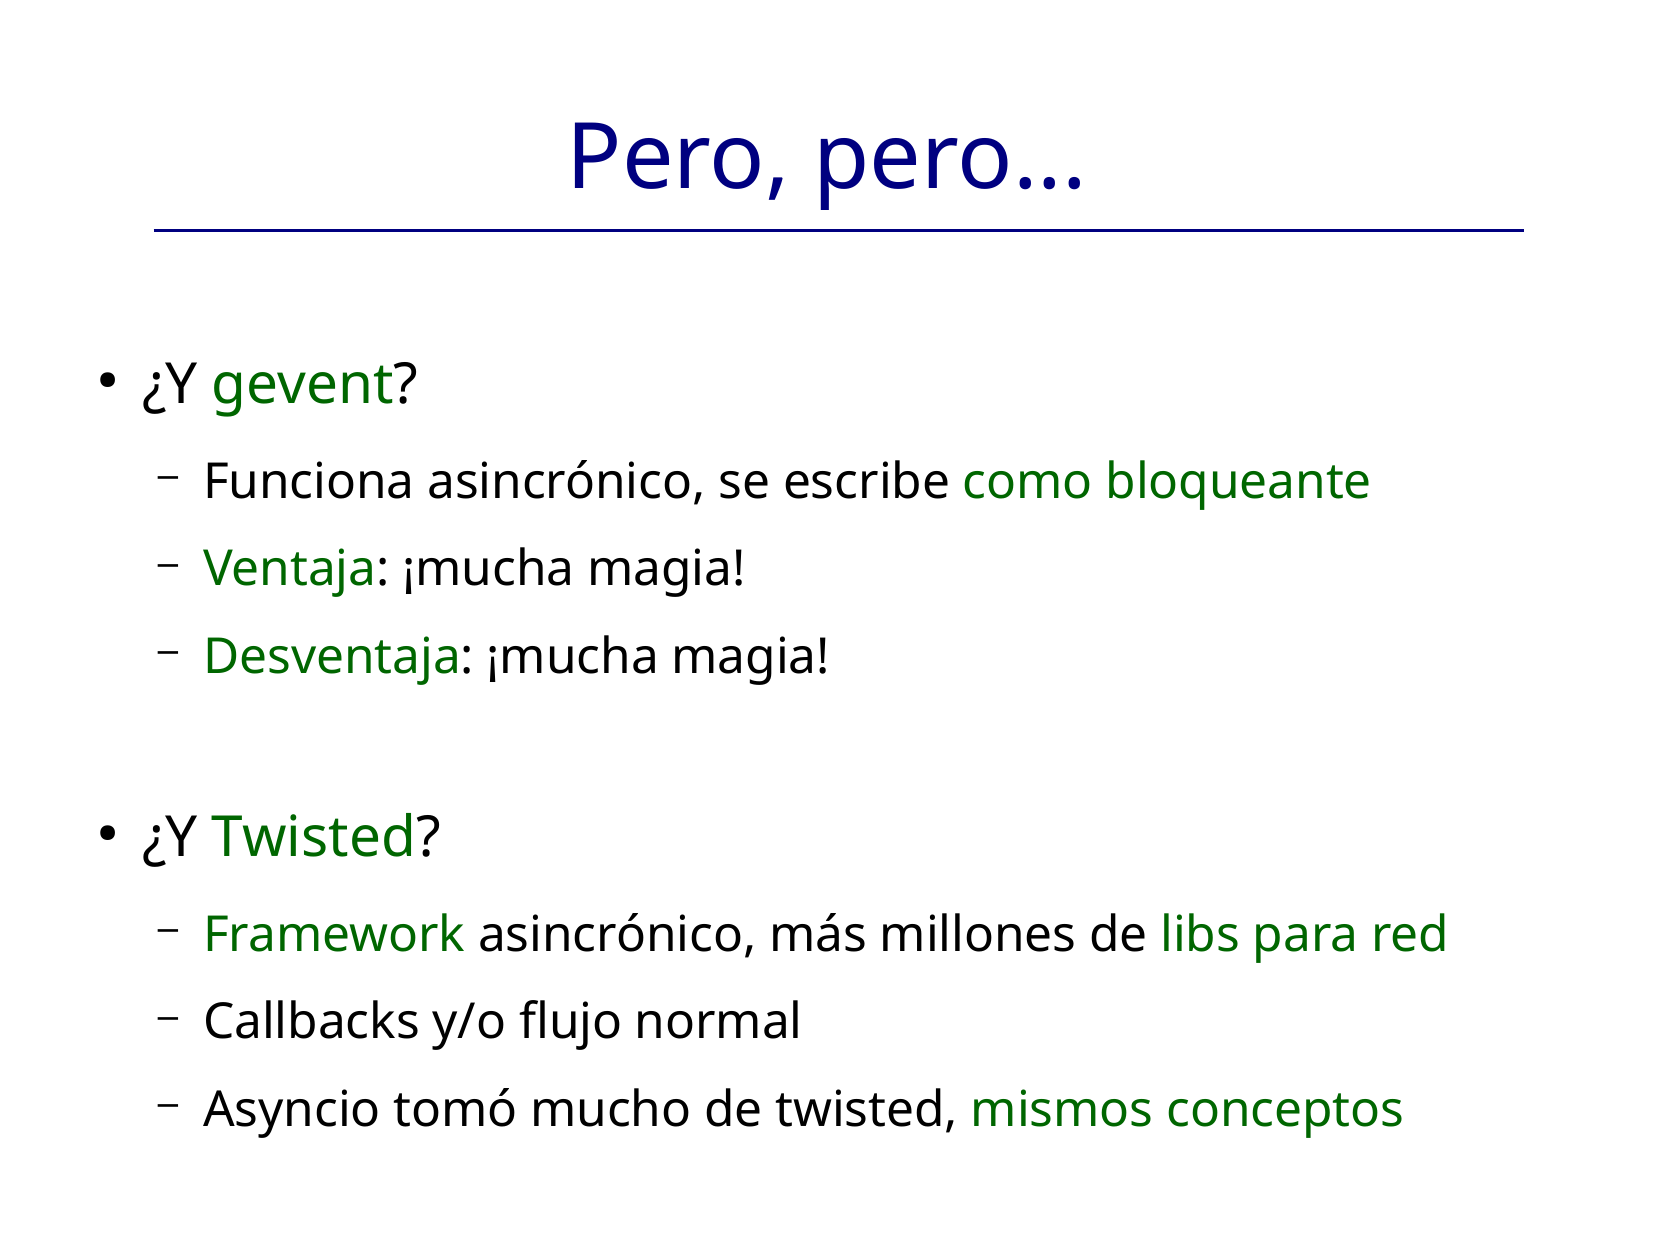

# Pero, pero...
¿Y gevent?
Funciona asincrónico, se escribe como bloqueante
Ventaja: ¡mucha magia!
Desventaja: ¡mucha magia!
¿Y Twisted?
Framework asincrónico, más millones de libs para red
Callbacks y/o flujo normal
Asyncio tomó mucho de twisted, mismos conceptos